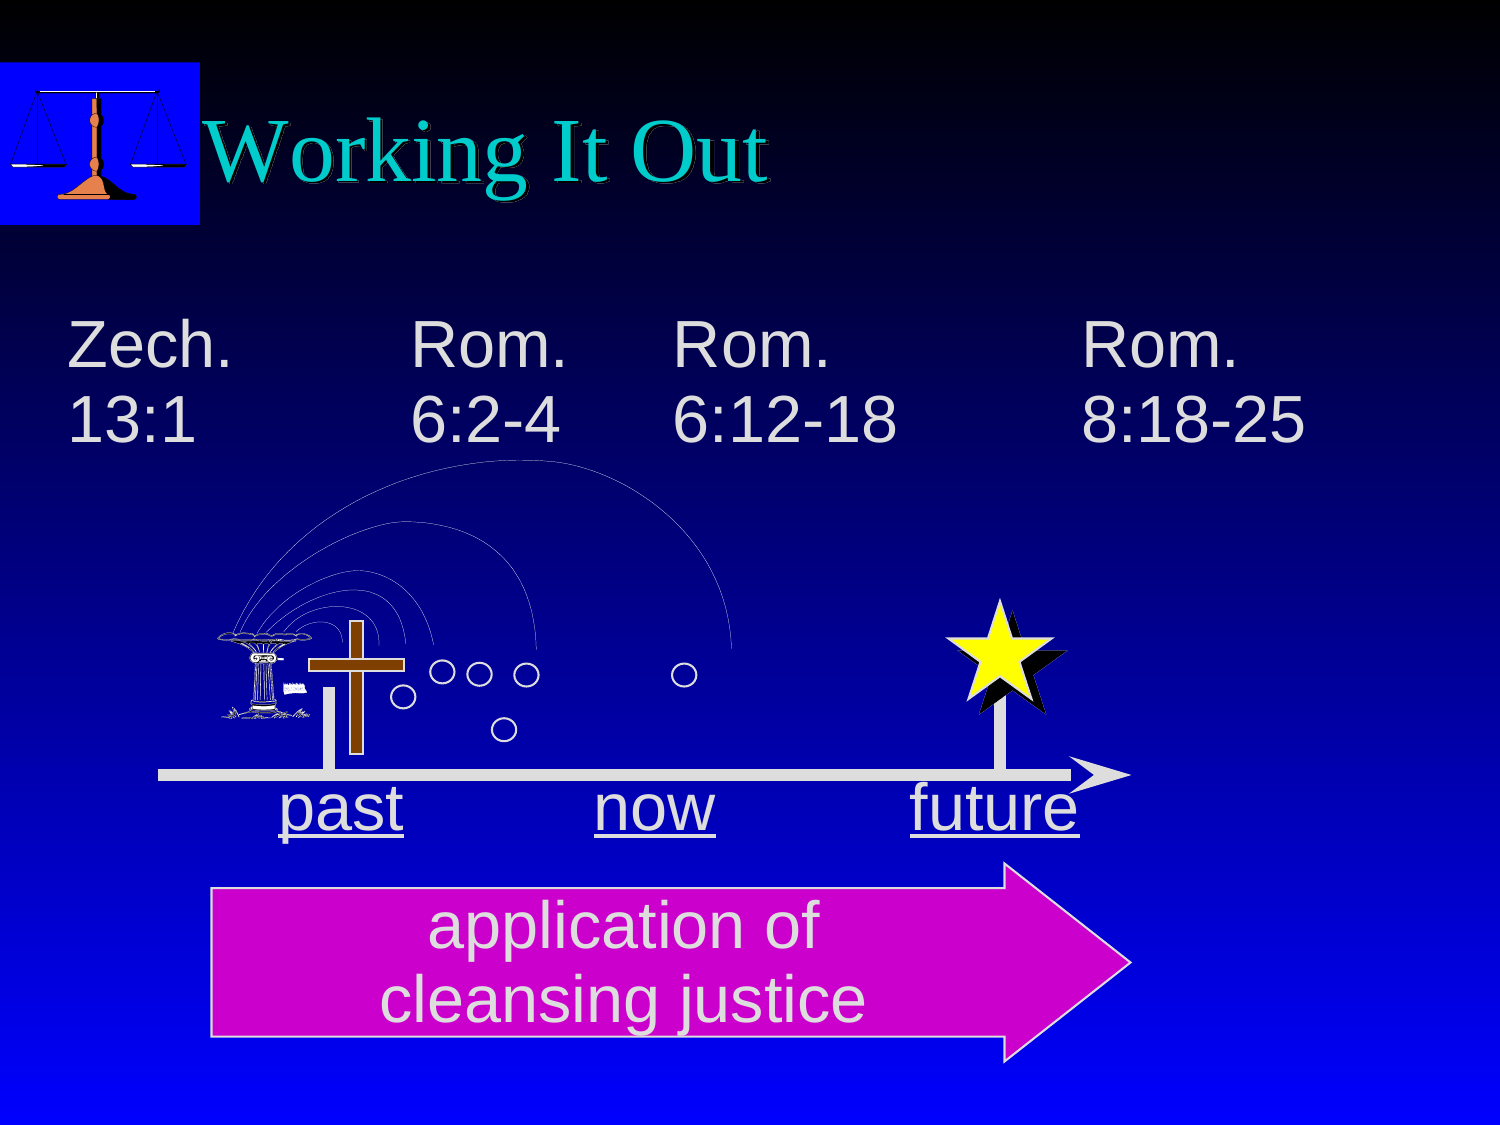

# Working It Out
Zech. 13:1
Rom. 6:2-4
Rom. 6:12-18
Rom. 8:18-25
past
now
future
application of
cleansing justice